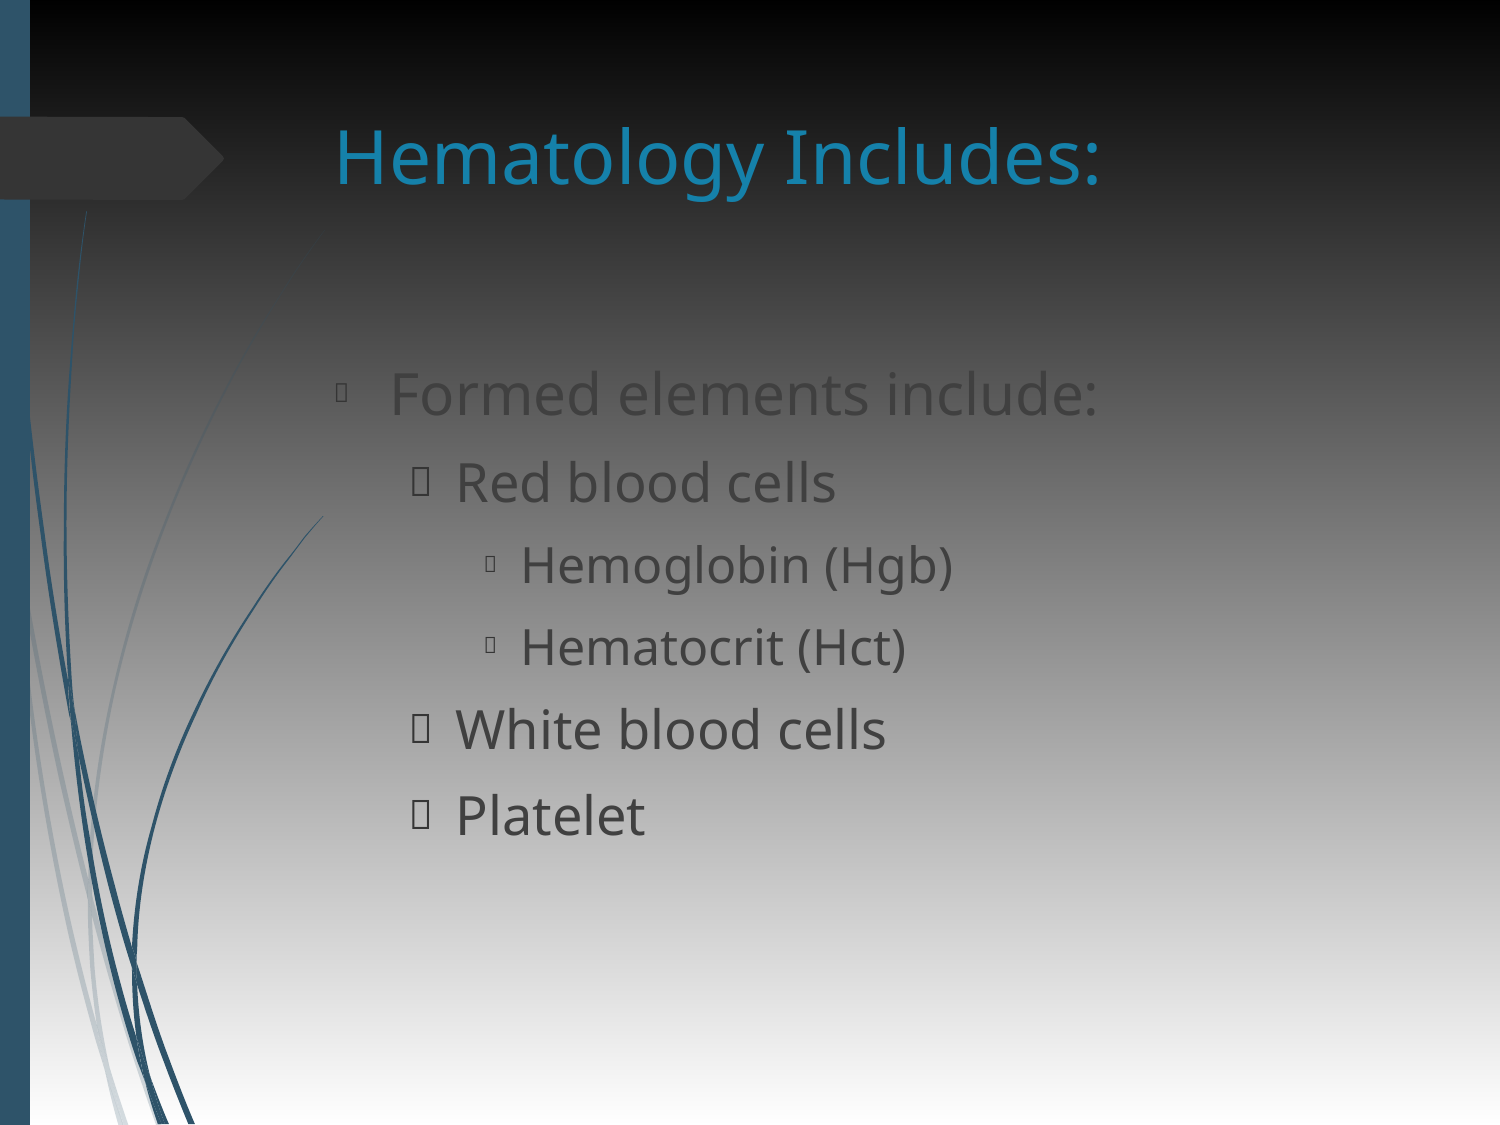

# Hematology Includes:
Formed elements include:
Red blood cells
Hemoglobin (Hgb)
Hematocrit (Hct)
White blood cells
Platelet